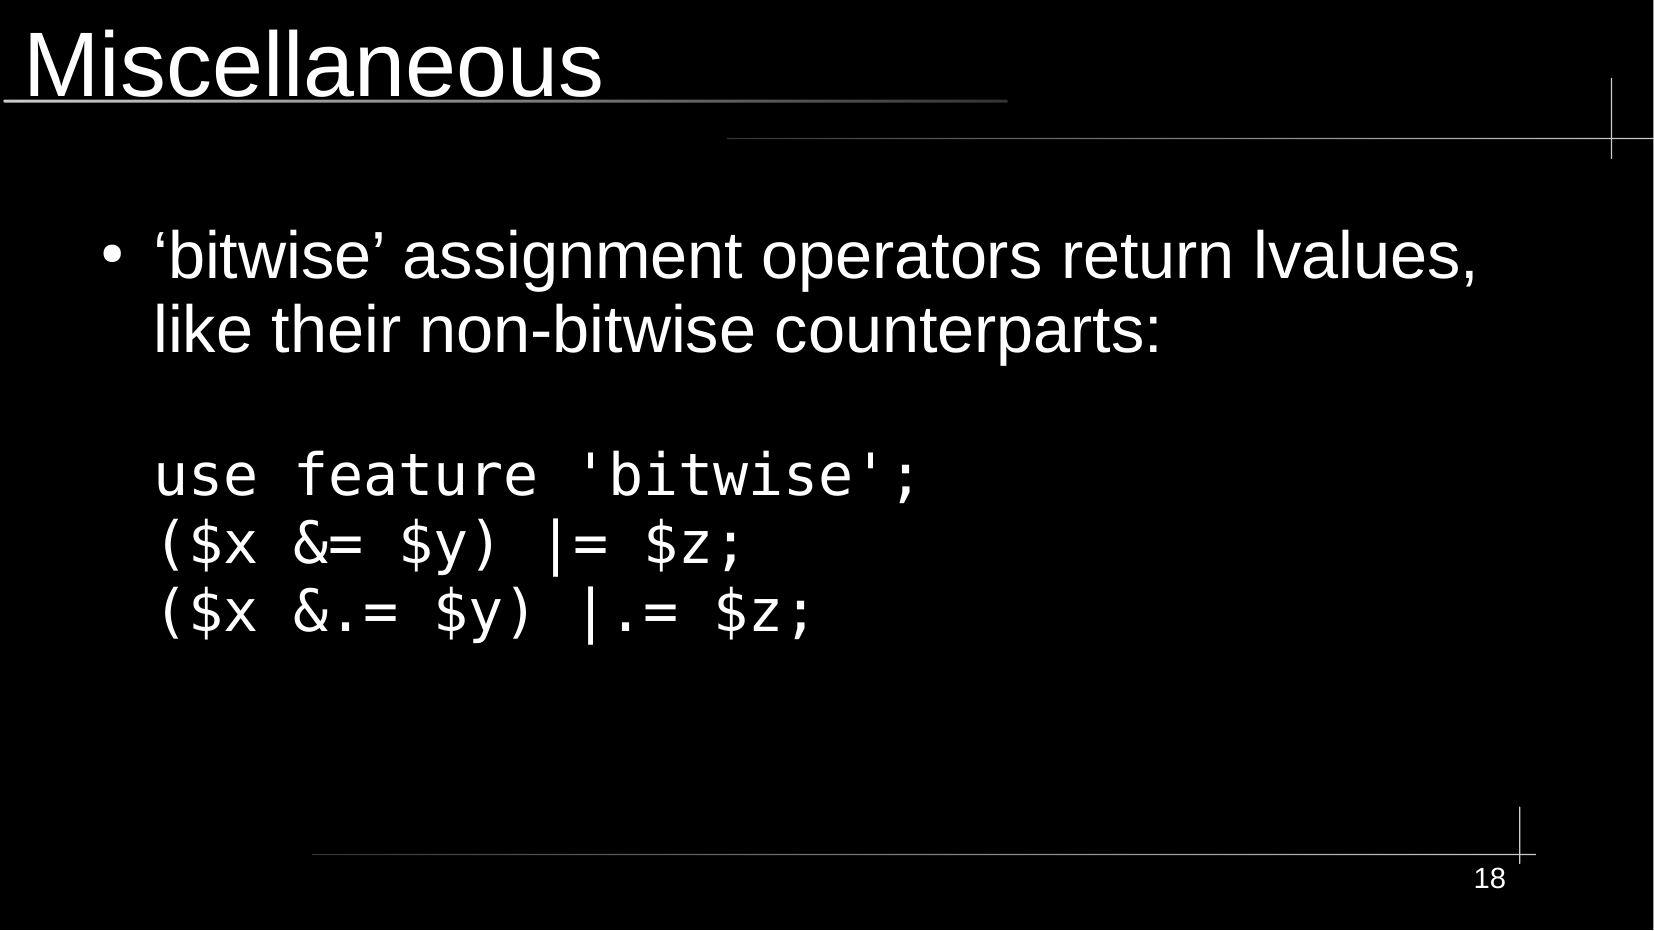

# Miscellaneous
‘bitwise’ assignment operators return lvalues, like their non-bitwise counterparts:
use feature 'bitwise';
($x &= $y) |= $z;
($x &.= $y) |.= $z;
18